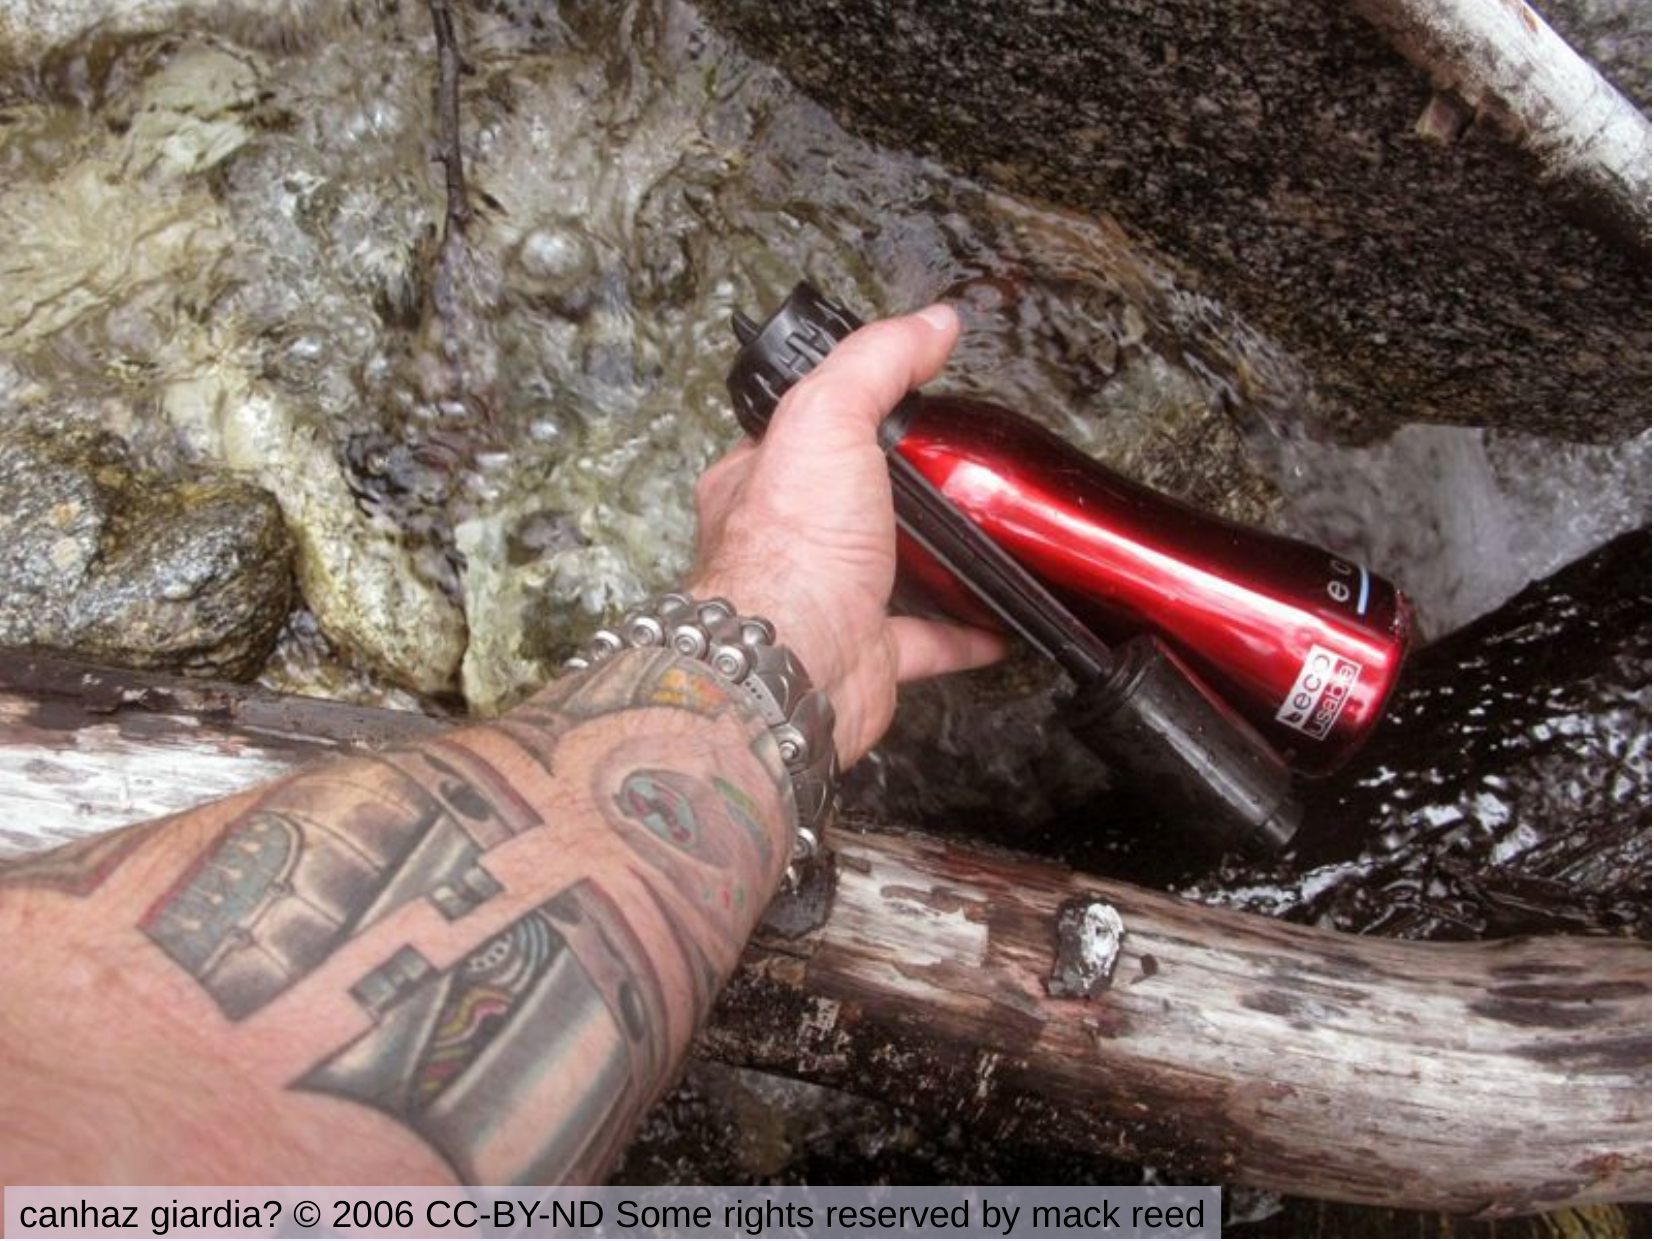

canhaz giardia? © 2006 CC-BY-ND Some rights reserved by mack reed